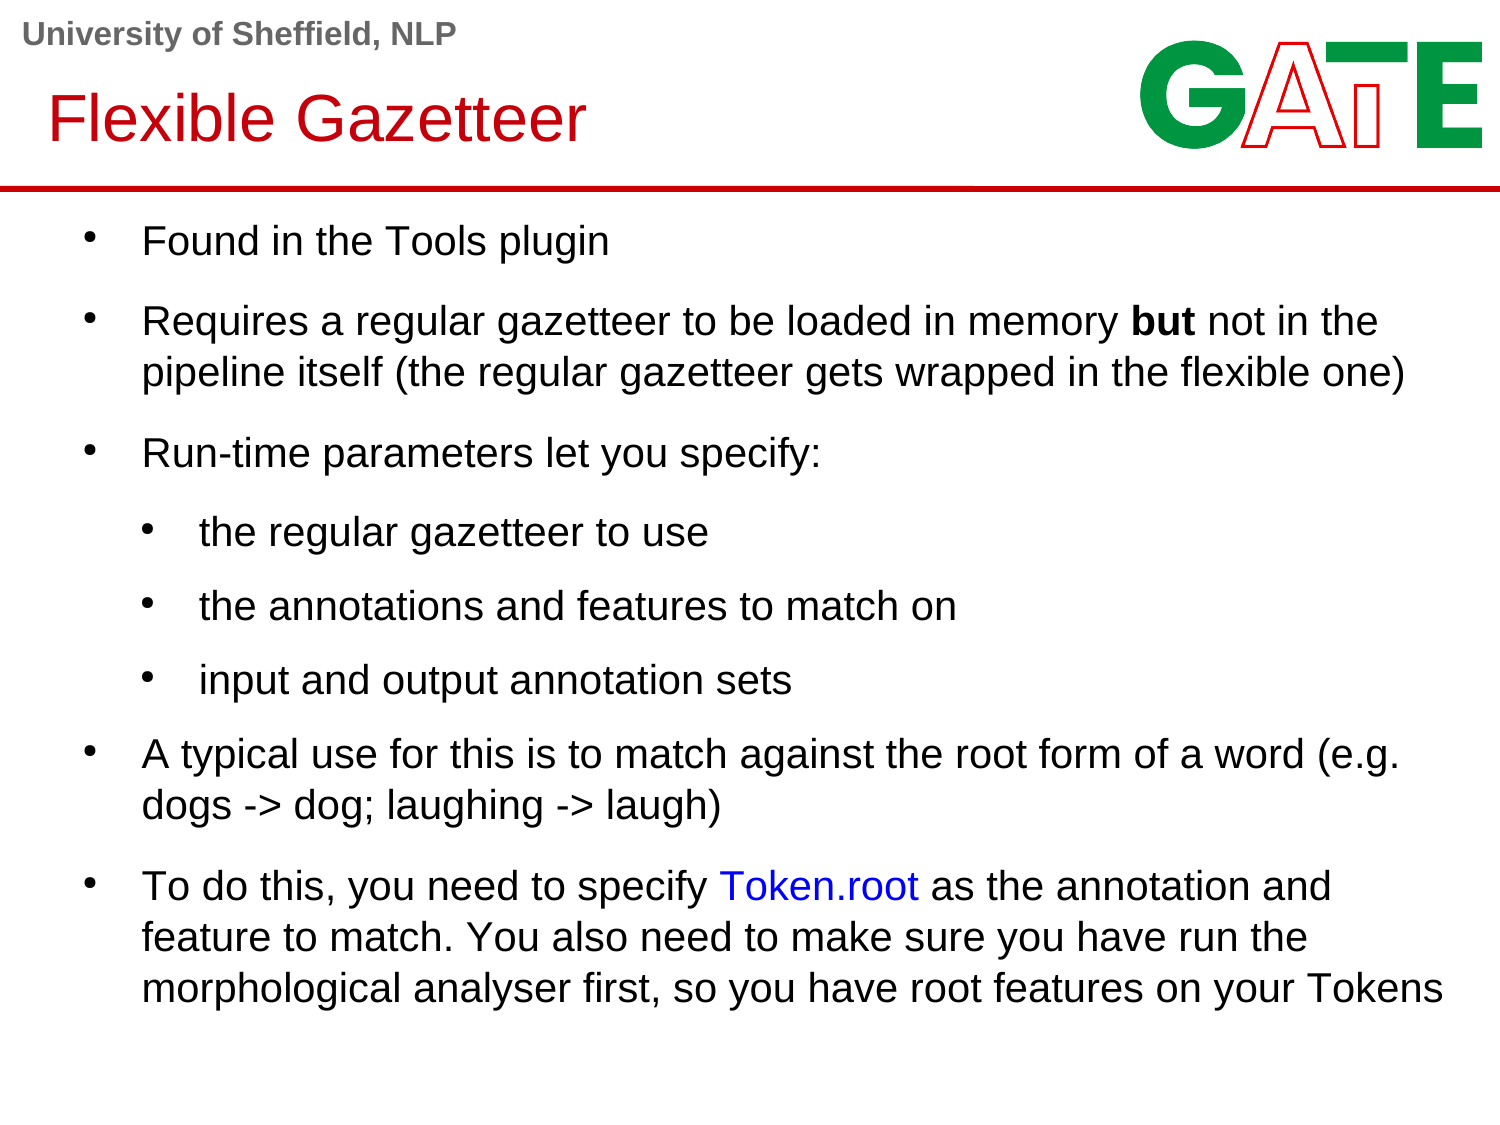

# Flexible Gazetteer
Found in the Tools plugin
Requires a regular gazetteer to be loaded in memory but not in the pipeline itself (the regular gazetteer gets wrapped in the flexible one)
Run-time parameters let you specify:
the regular gazetteer to use
the annotations and features to match on
input and output annotation sets
A typical use for this is to match against the root form of a word (e.g. dogs -> dog; laughing -> laugh)
To do this, you need to specify Token.root as the annotation and feature to match. You also need to make sure you have run the morphological analyser first, so you have root features on your Tokens